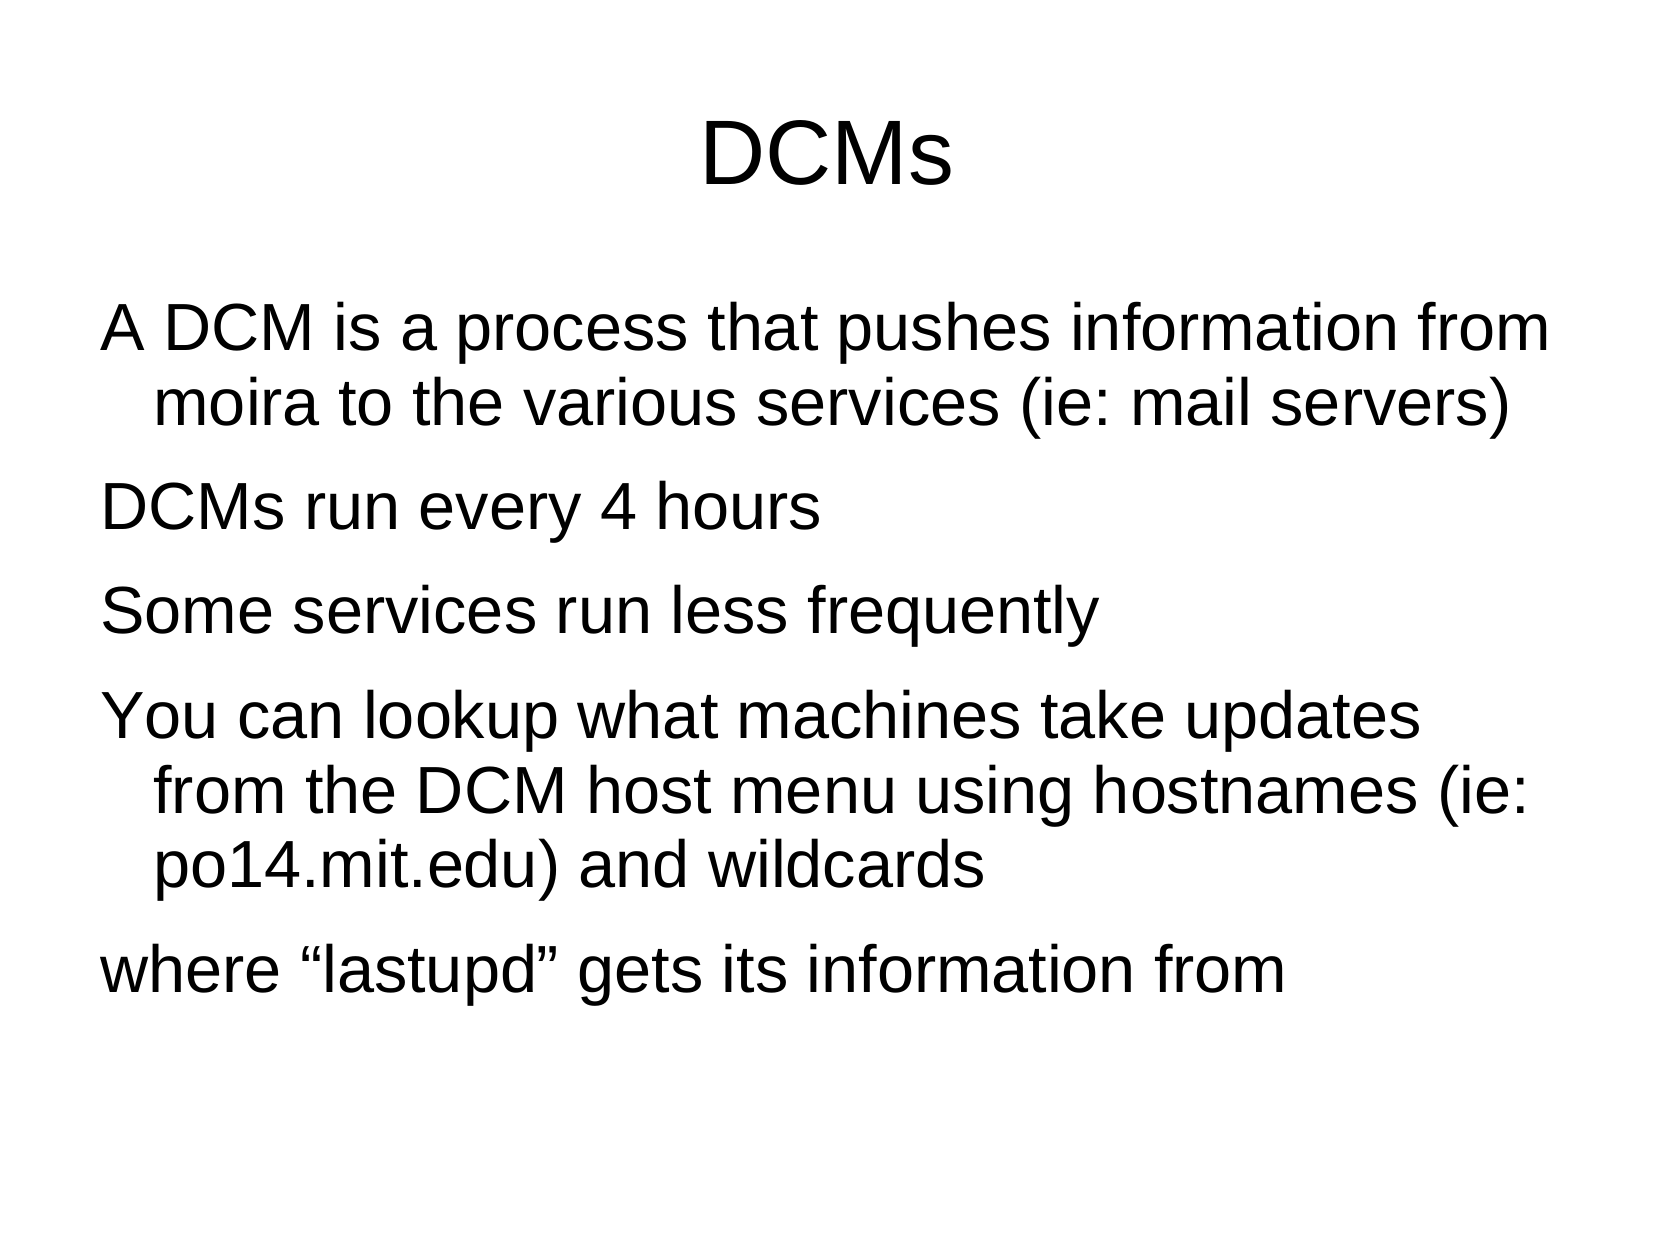

# DCMs
A DCM is a process that pushes information from moira to the various services (ie: mail servers)
DCMs run every 4 hours
Some services run less frequently
You can lookup what machines take updates from the DCM host menu using hostnames (ie: po14.mit.edu) and wildcards
where “lastupd” gets its information from